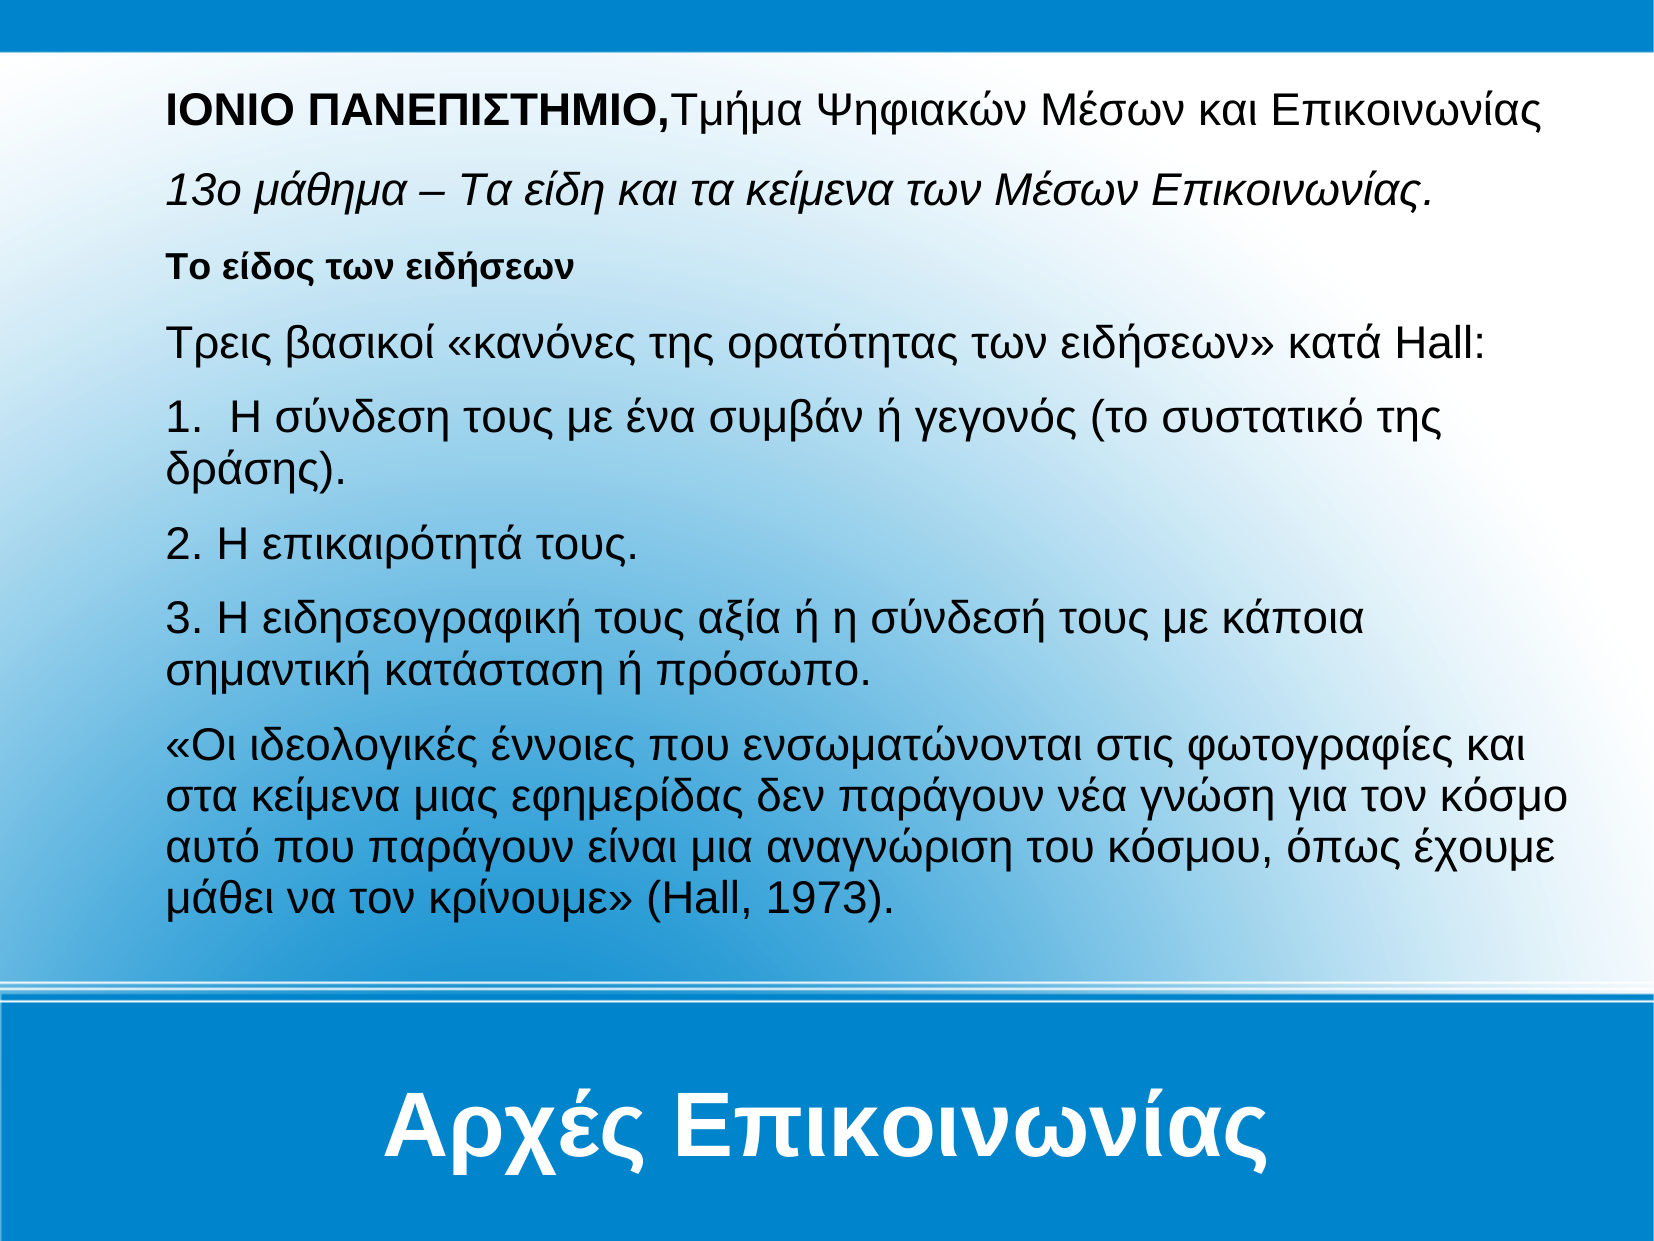

ΙΟΝΙΟ ΠΑΝΕΠΙΣΤΗΜΙΟ,Τμήμα Ψηφιακών Μέσων και Επικοινωνίας
13ο μάθημα – Τα είδη και τα κείμενα των Μέσων Επικοινωνίας.
Το είδος των ειδήσεων
Τρεις βασικοί «κανόνες της ορατότητας των ειδήσεων» κατά Hall:
1. Η σύνδεση τους με ένα συμβάν ή γεγονός (το συστατικό της δράσης).
2. Η επικαιρότητά τους.
3. Η ειδησεογραφική τους αξία ή η σύνδεσή τους με κάποια σημαντική κατάσταση ή πρόσωπο.
«Οι ιδεολογικές έννοιες που ενσωματώνονται στις φωτογραφίες και στα κείμενα μιας εφημερίδας δεν παράγουν νέα γνώση για τον κόσμο αυτό που παράγουν είναι μια αναγνώριση του κόσμου, όπως έχουμε μάθει να τον κρίνουμε» (Hall, 1973).
# Αρχές Επικοινωνίας